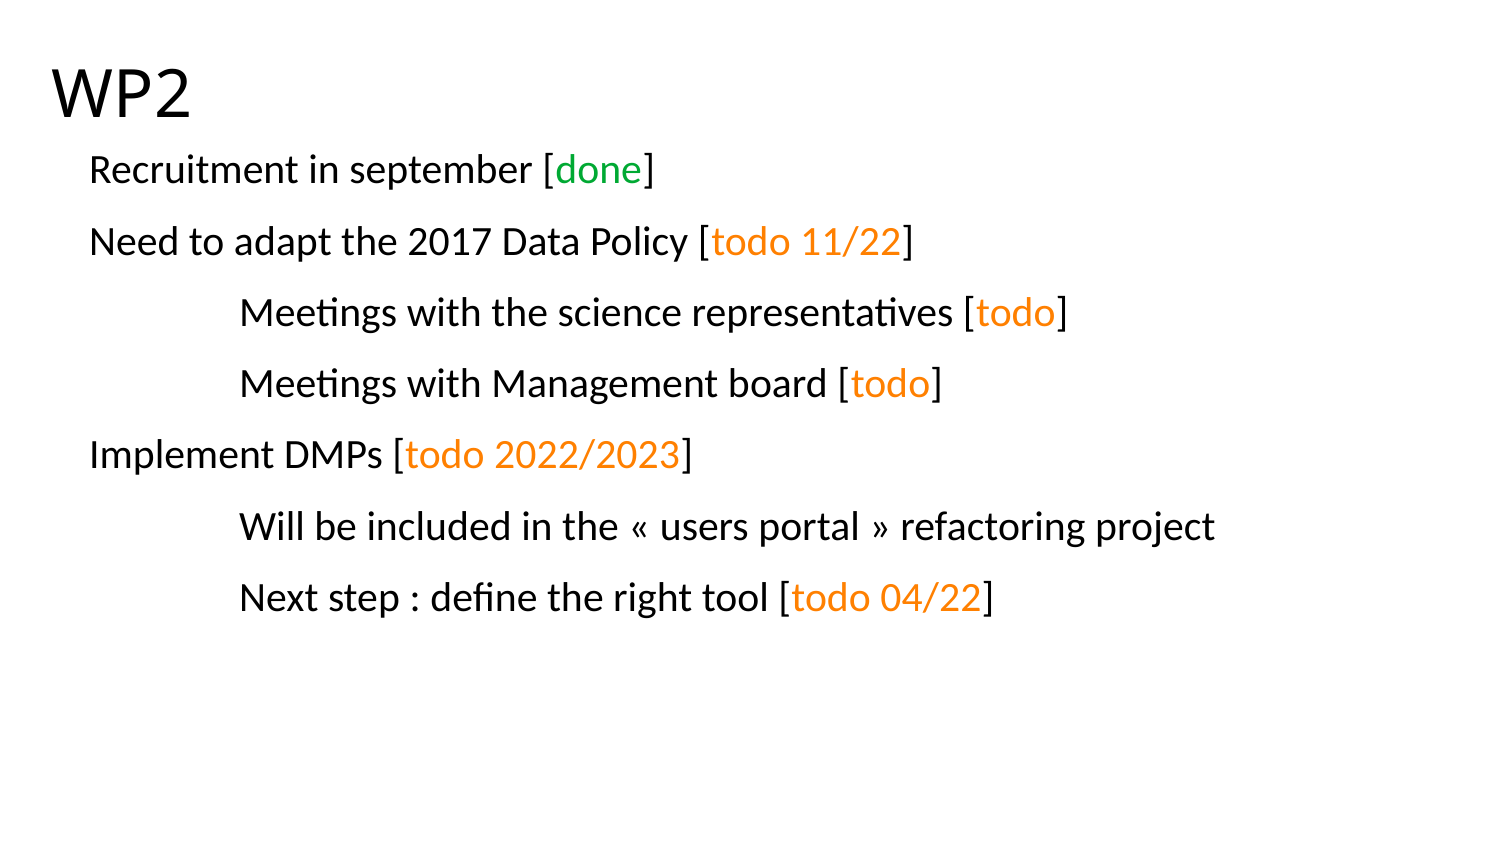

WP2
# Recruitment in september [done]
Need to adapt the 2017 Data Policy [todo 11/22]
Meetings with the science representatives [todo]
Meetings with Management board [todo]
Implement DMPs [todo 2022/2023]
Will be included in the « users portal » refactoring project
Next step : define the right tool [todo 04/22]